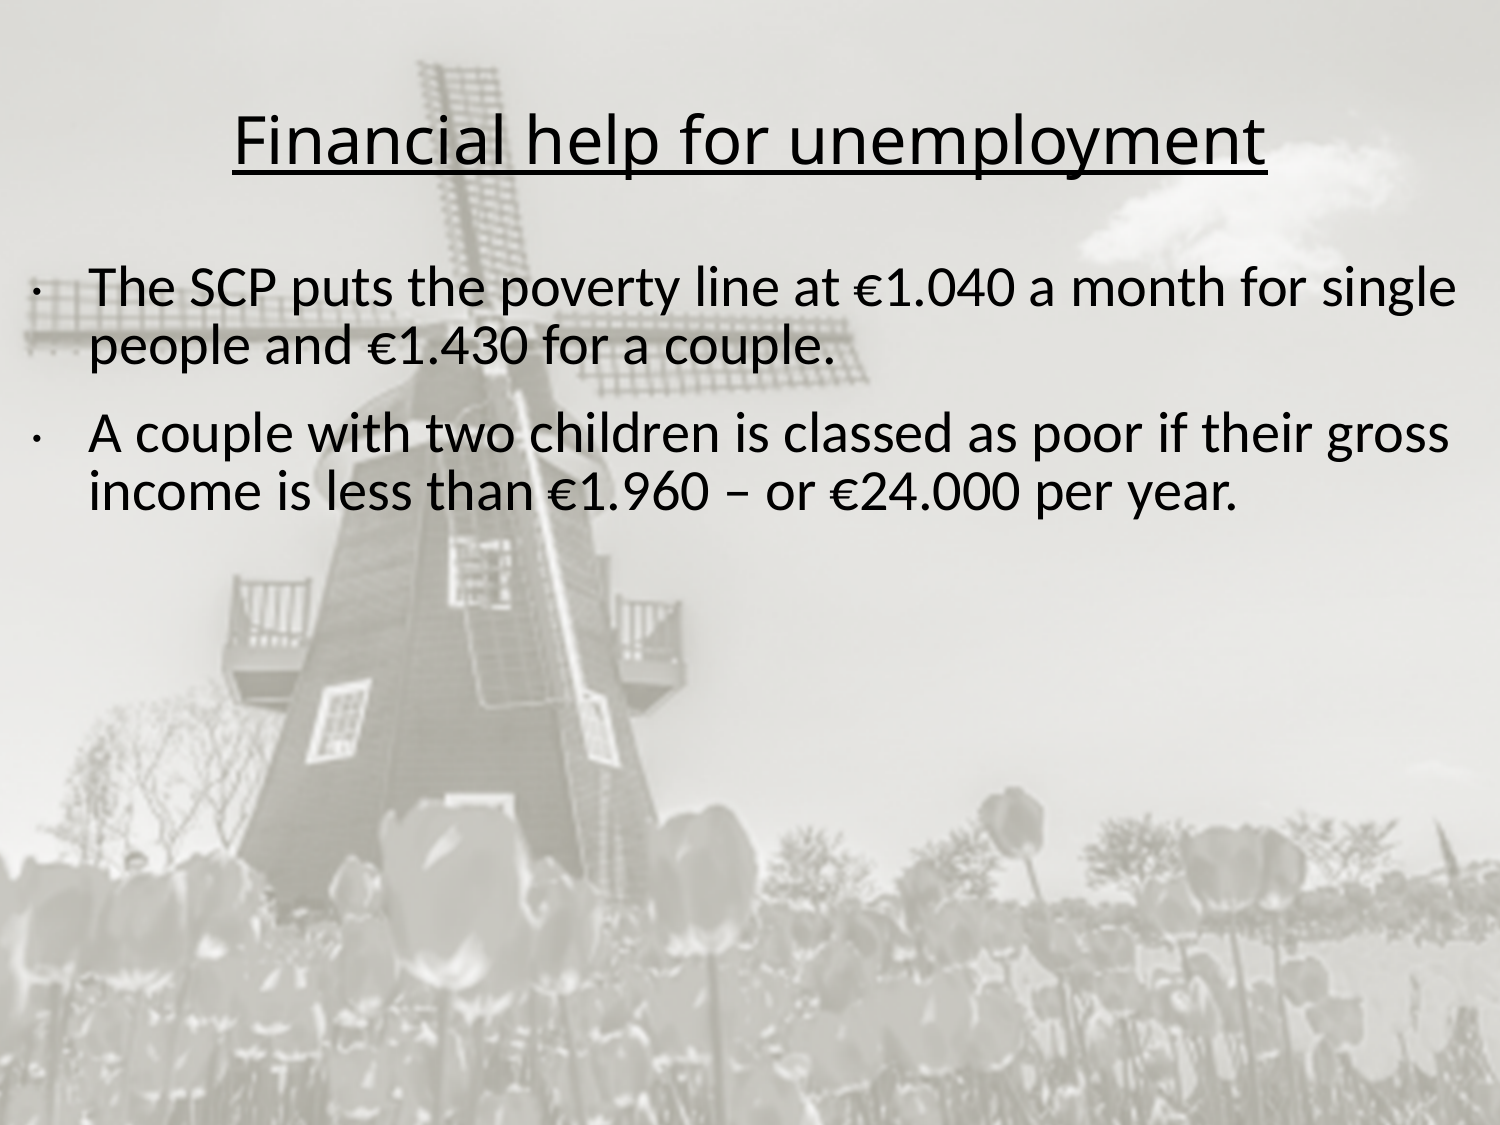

# Financial help for unemployment
The SCP puts the poverty line at €1.040 a month for single people and €1.430 for a couple.
A couple with two children is classed as poor if their gross income is less than €1.960 – or €24.000 per year.